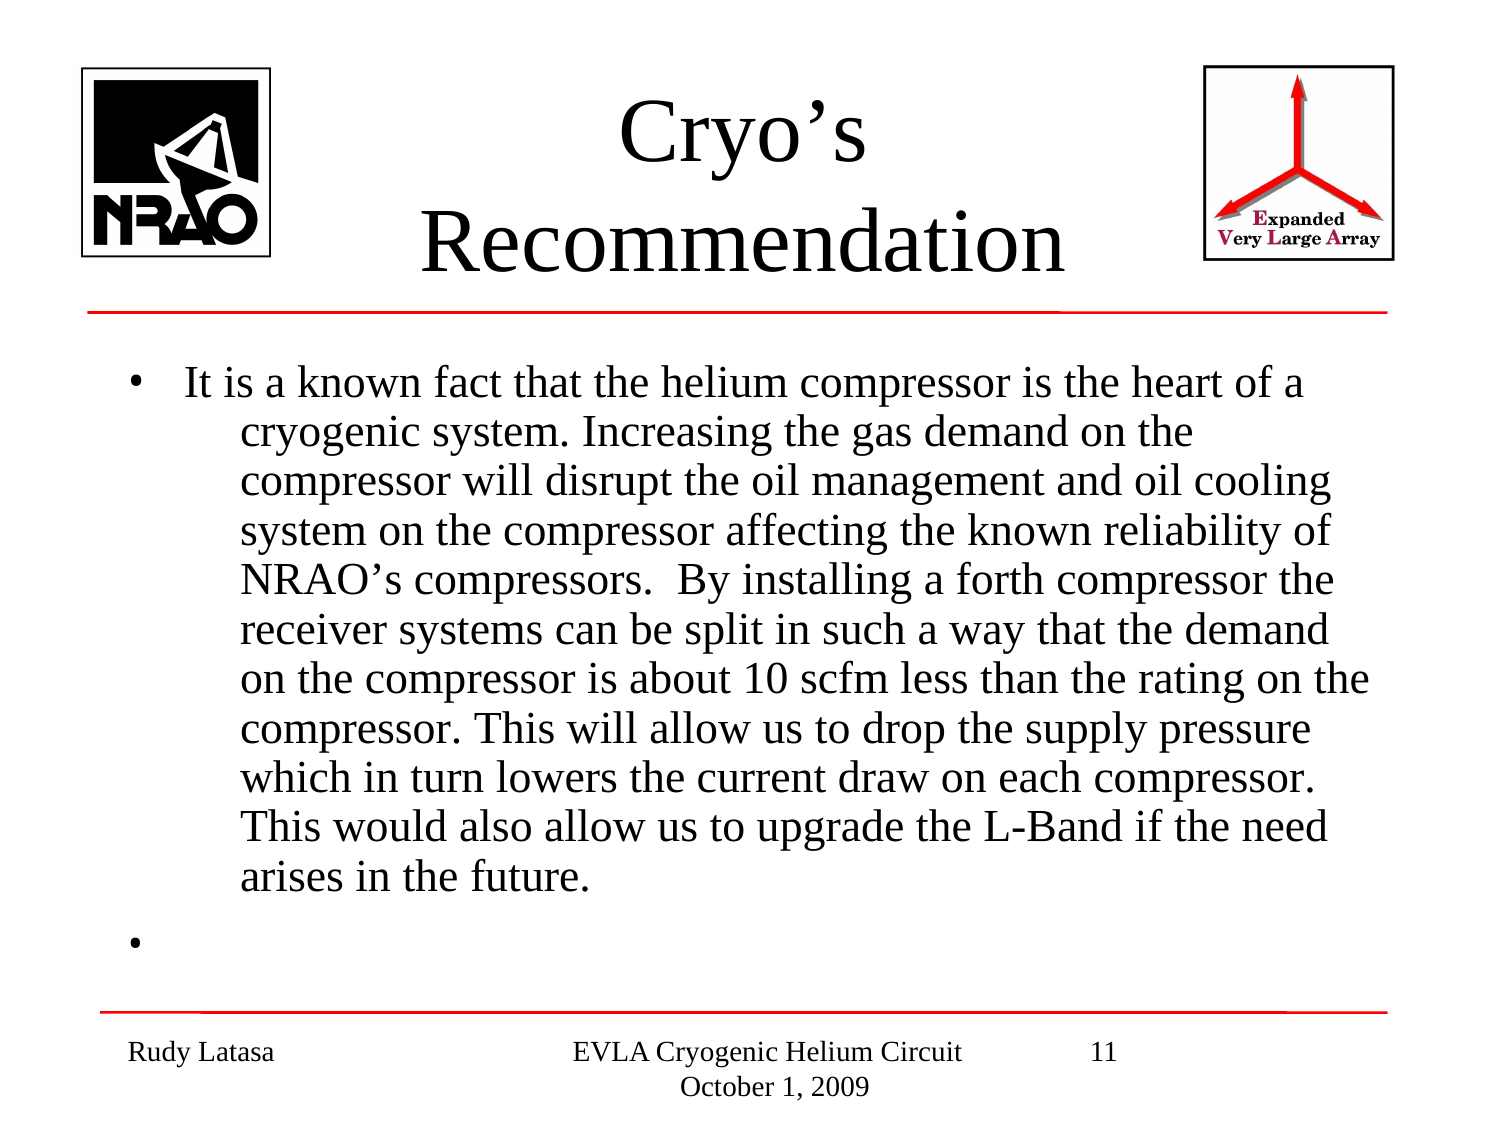

# Cryo’s Recommendation
It is a known fact that the helium compressor is the heart of a cryogenic system. Increasing the gas demand on the compressor will disrupt the oil management and oil cooling system on the compressor affecting the known reliability of NRAO’s compressors. By installing a forth compressor the receiver systems can be split in such a way that the demand on the compressor is about 10 scfm less than the rating on the compressor. This will allow us to drop the supply pressure which in turn lowers the current draw on each compressor. This would also allow us to upgrade the L-Band if the need arises in the future.
Rudy Latasa
EVLA Cryogenic Helium Circuit
October 1, 2009